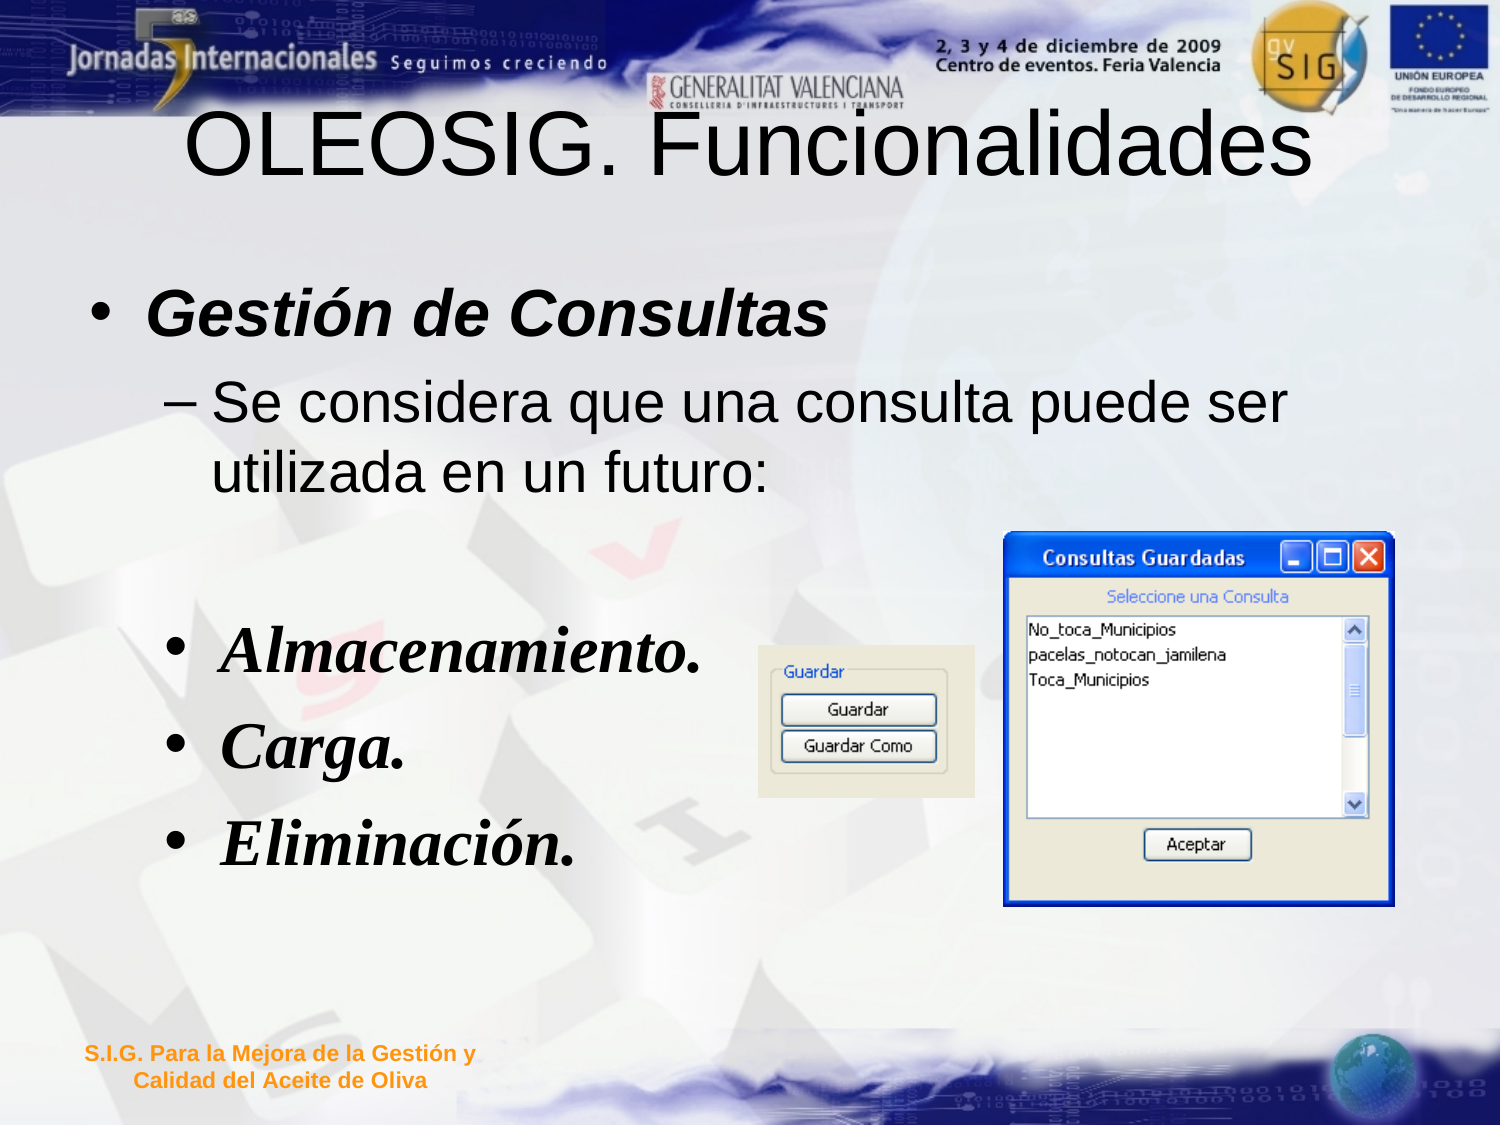

# OLEOSIG. Funcionalidades
Gestión de Consultas
Se considera que una consulta puede ser utilizada en un futuro:
Almacenamiento.
Carga.
Eliminación.
S.I.G. Para la Mejora de la Gestión y Calidad del Aceite de Oliva